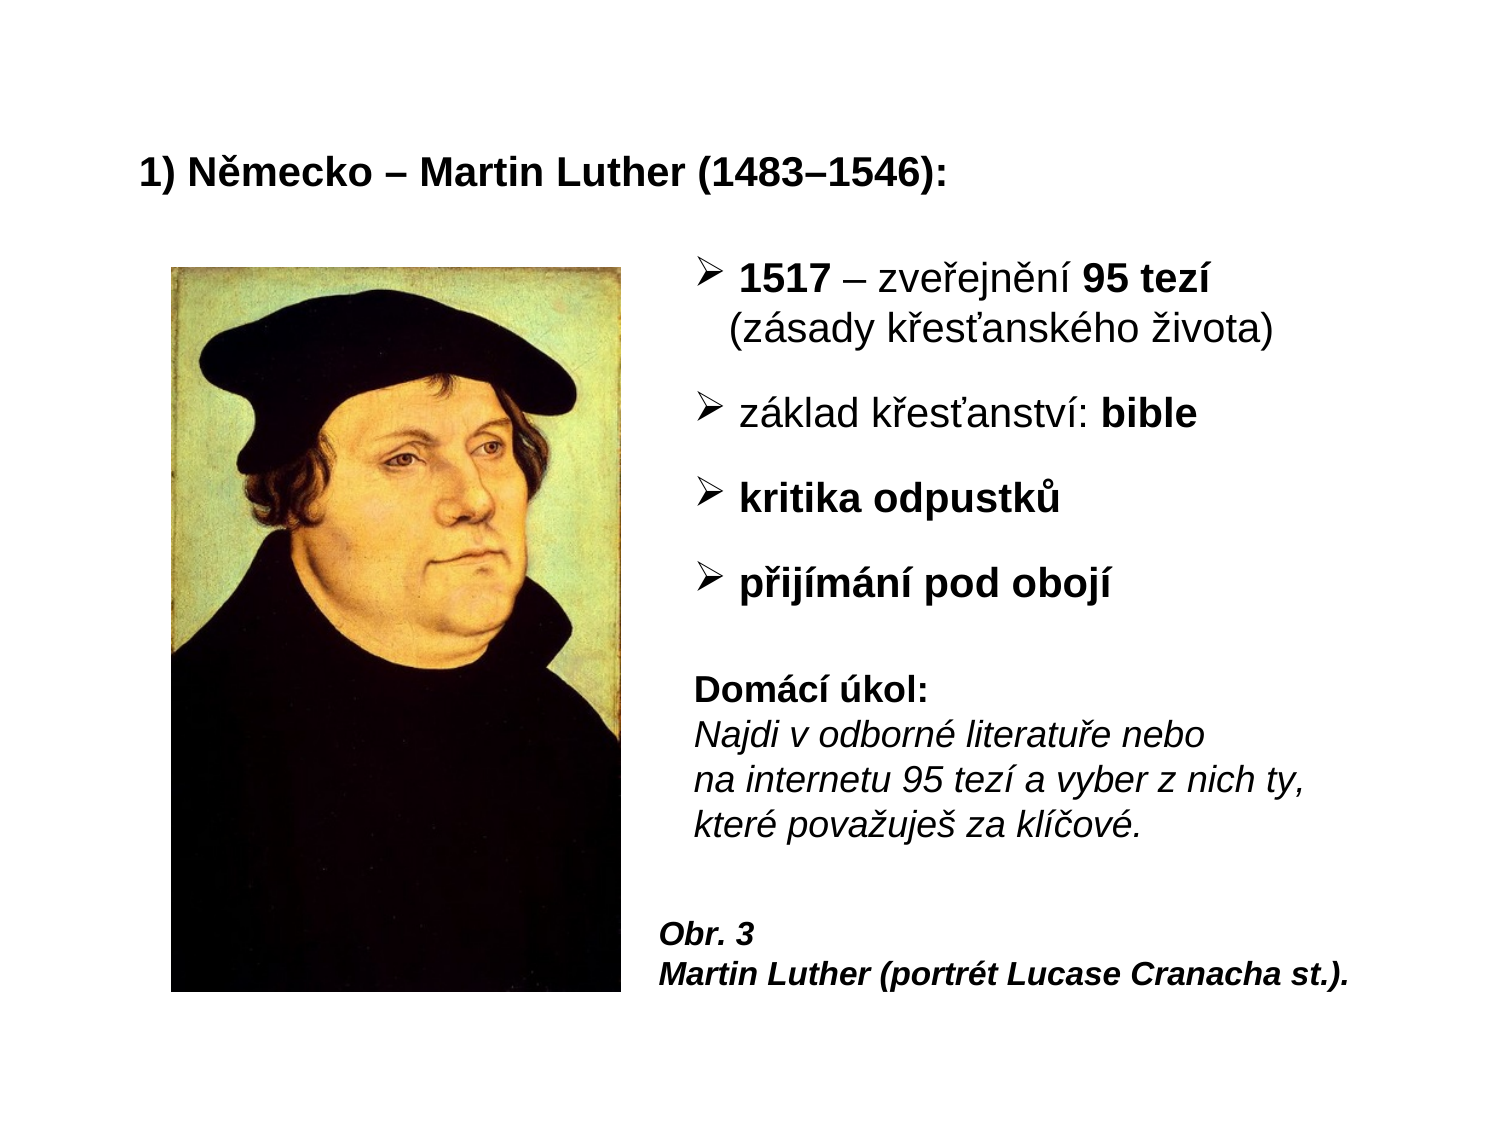

1) Německo – Martin Luther (1483–1546):
 1517 – zveřejnění 95 tezí
 (zásady křesťanského života)
 základ křesťanství: bible
 kritika odpustků
 přijímání pod obojí
Domácí úkol:
Najdi v odborné literatuře nebo
na internetu 95 tezí a vyber z nich ty,
které považuješ za klíčové.
Obr. 3
Martin Luther (portrét Lucase Cranacha st.).